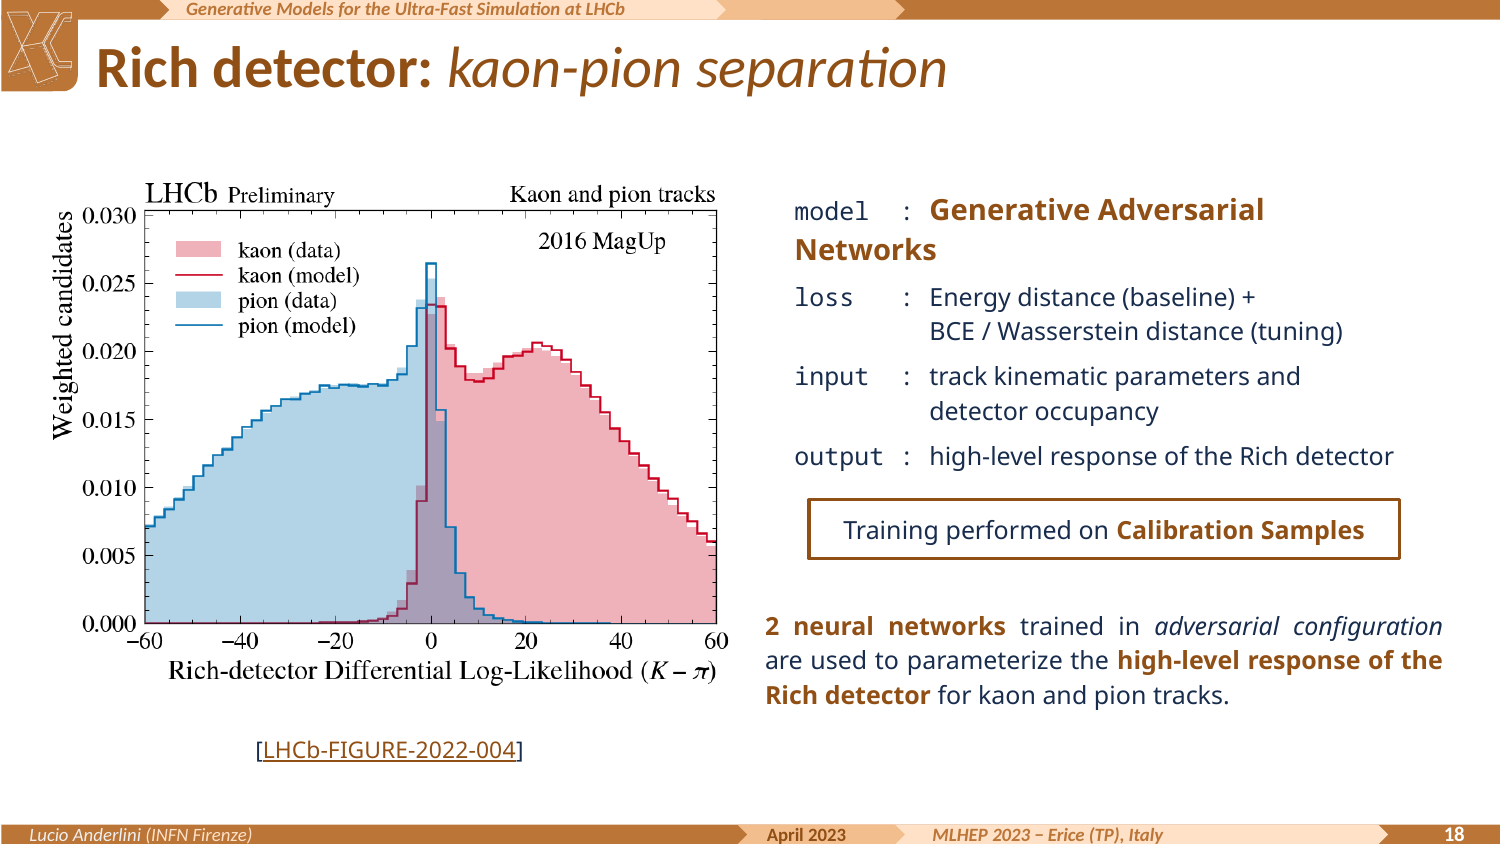

# Rich detector: kaon-pion separation
model : Generative Adversarial Networks
loss : Energy distance (baseline) +
 BCE / Wasserstein distance (tuning)
input : track kinematic parameters and
 detector occupancy
output : high-level response of the Rich detector
Training performed on Calibration Samples
2 neural networks trained in adversarial configuration are used to parameterize the high-level response of the Rich detector for kaon and pion tracks.
[LHCb-FIGURE-2022-004]